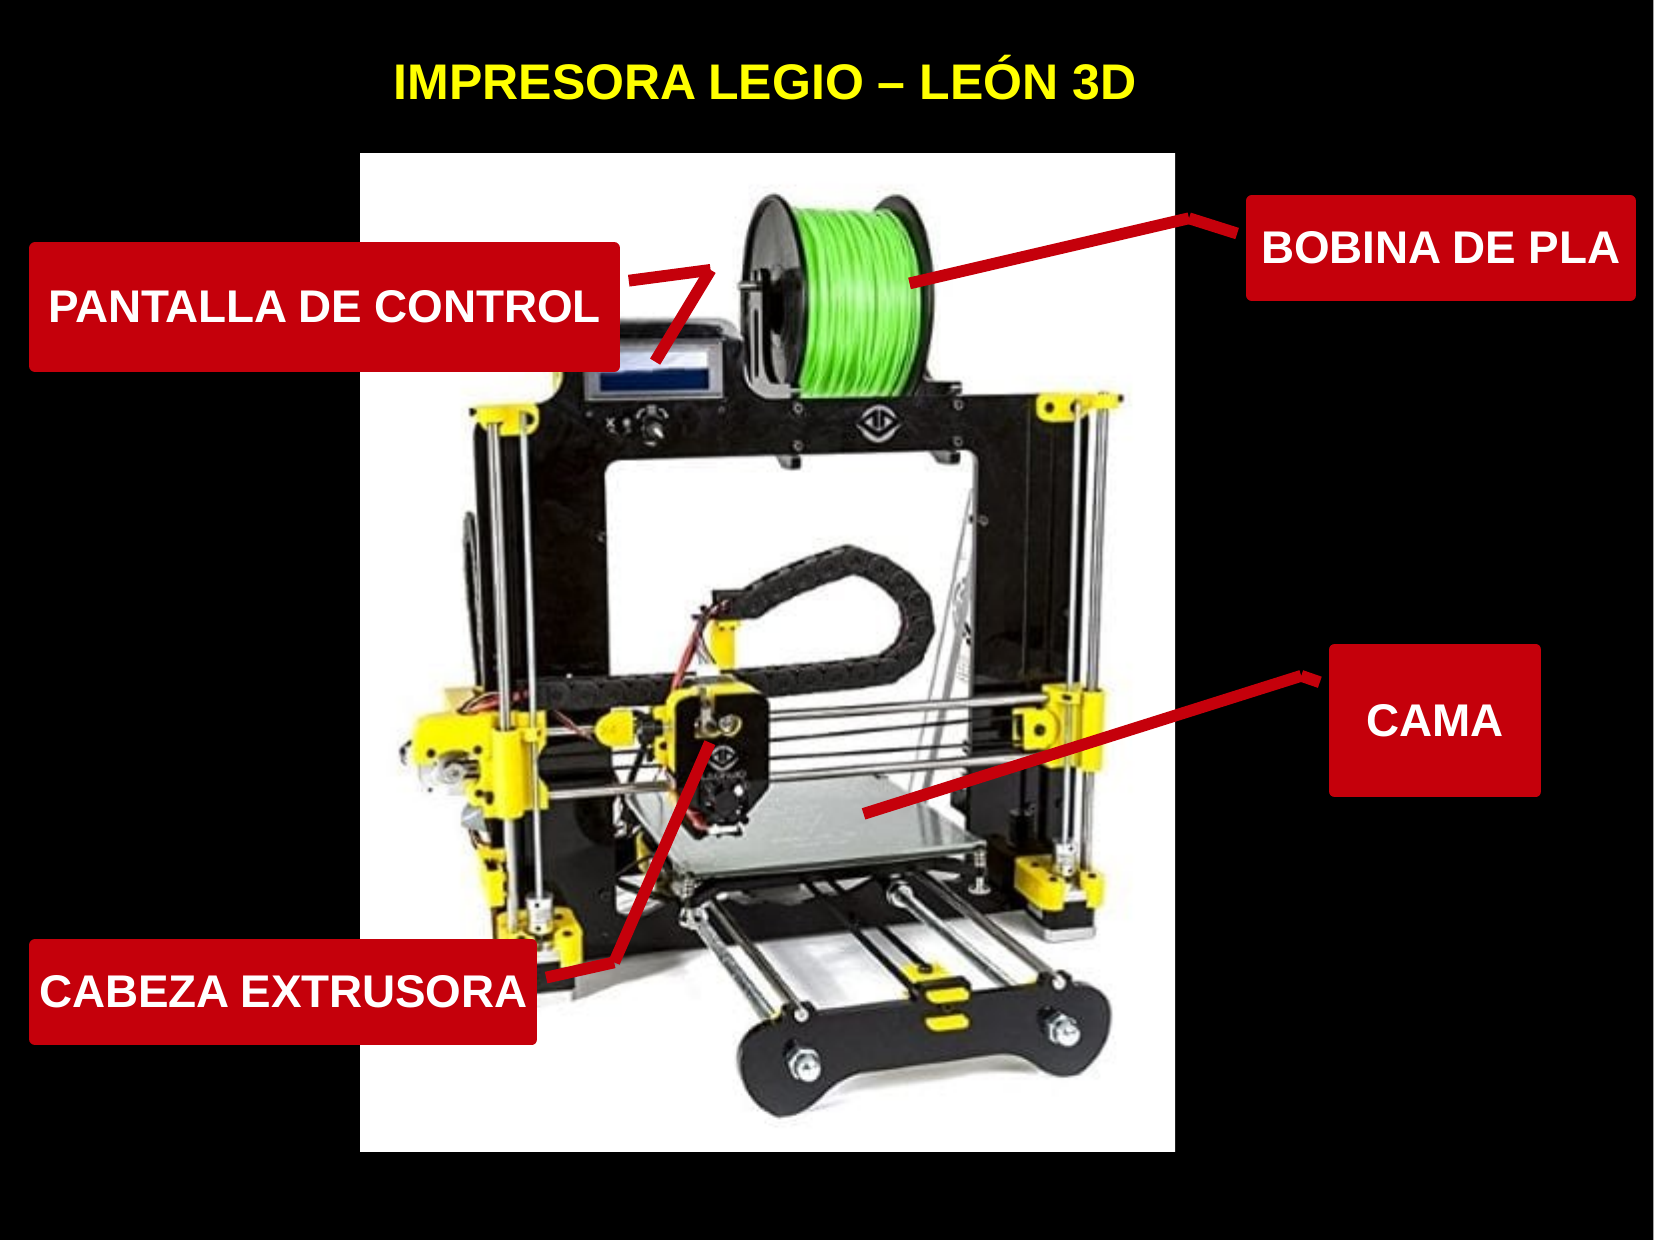

IMPRESORA LEGIO – LEÓN 3D
BOBINA DE PLA
PANTALLA DE CONTROL
CAMA
CABEZA EXTRUSORA